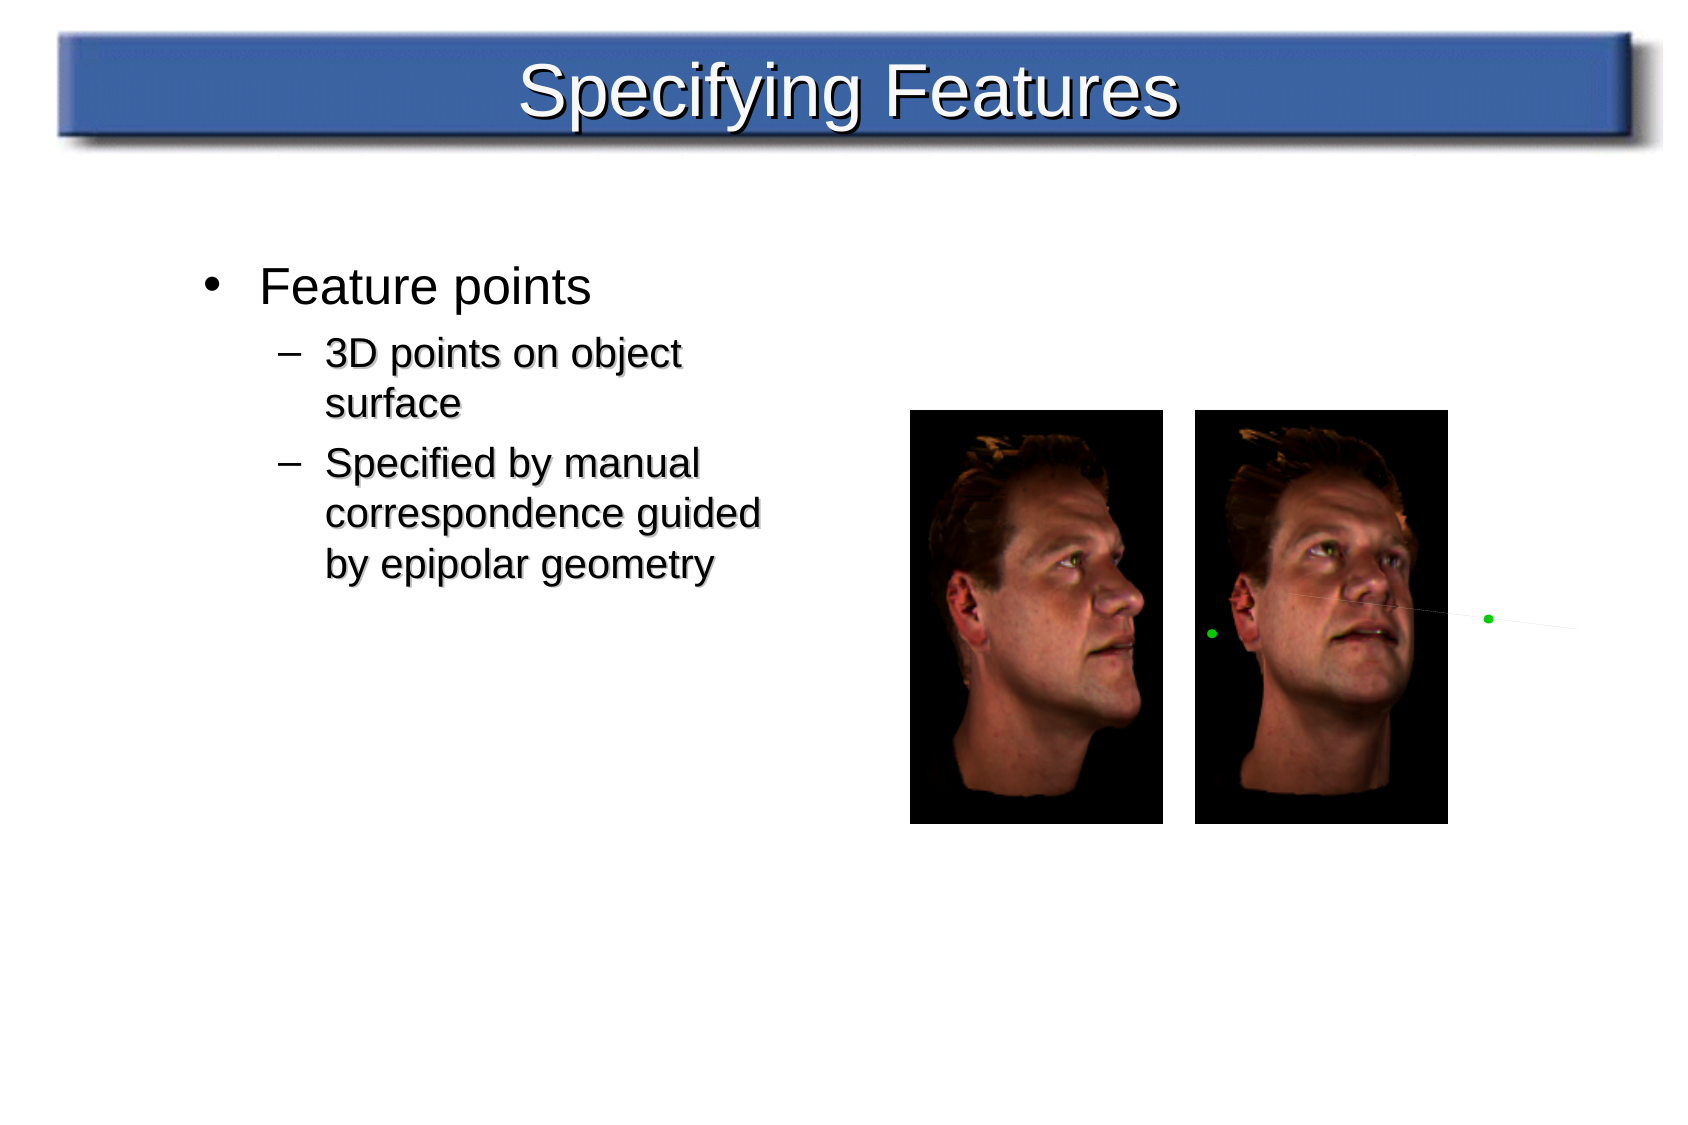

# Specifying Features
Feature points
3D points on object surface
Specified by manual correspondence guided by epipolar geometry